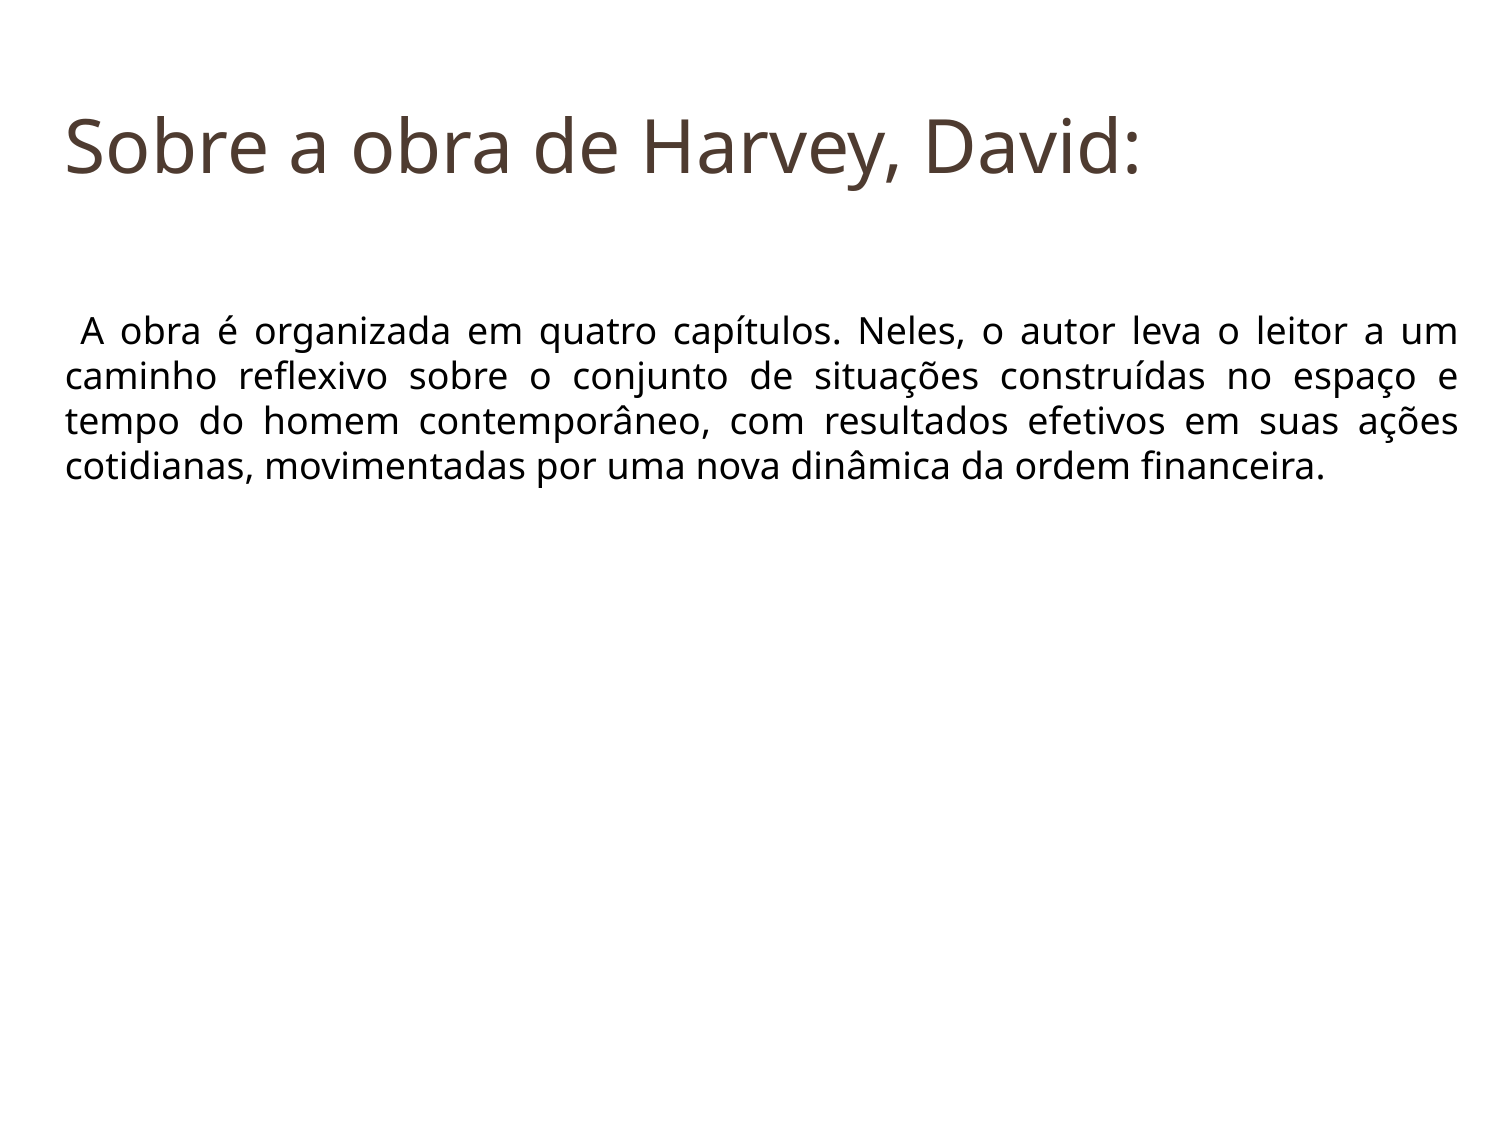

# Sobre a obra de Harvey, David:
 A obra é organizada em quatro capítulos. Neles, o autor leva o leitor a um caminho reflexivo sobre o conjunto de situações construídas no espaço e tempo do homem contemporâneo, com resultados efetivos em suas ações cotidianas, movimentadas por uma nova dinâmica da ordem financeira.